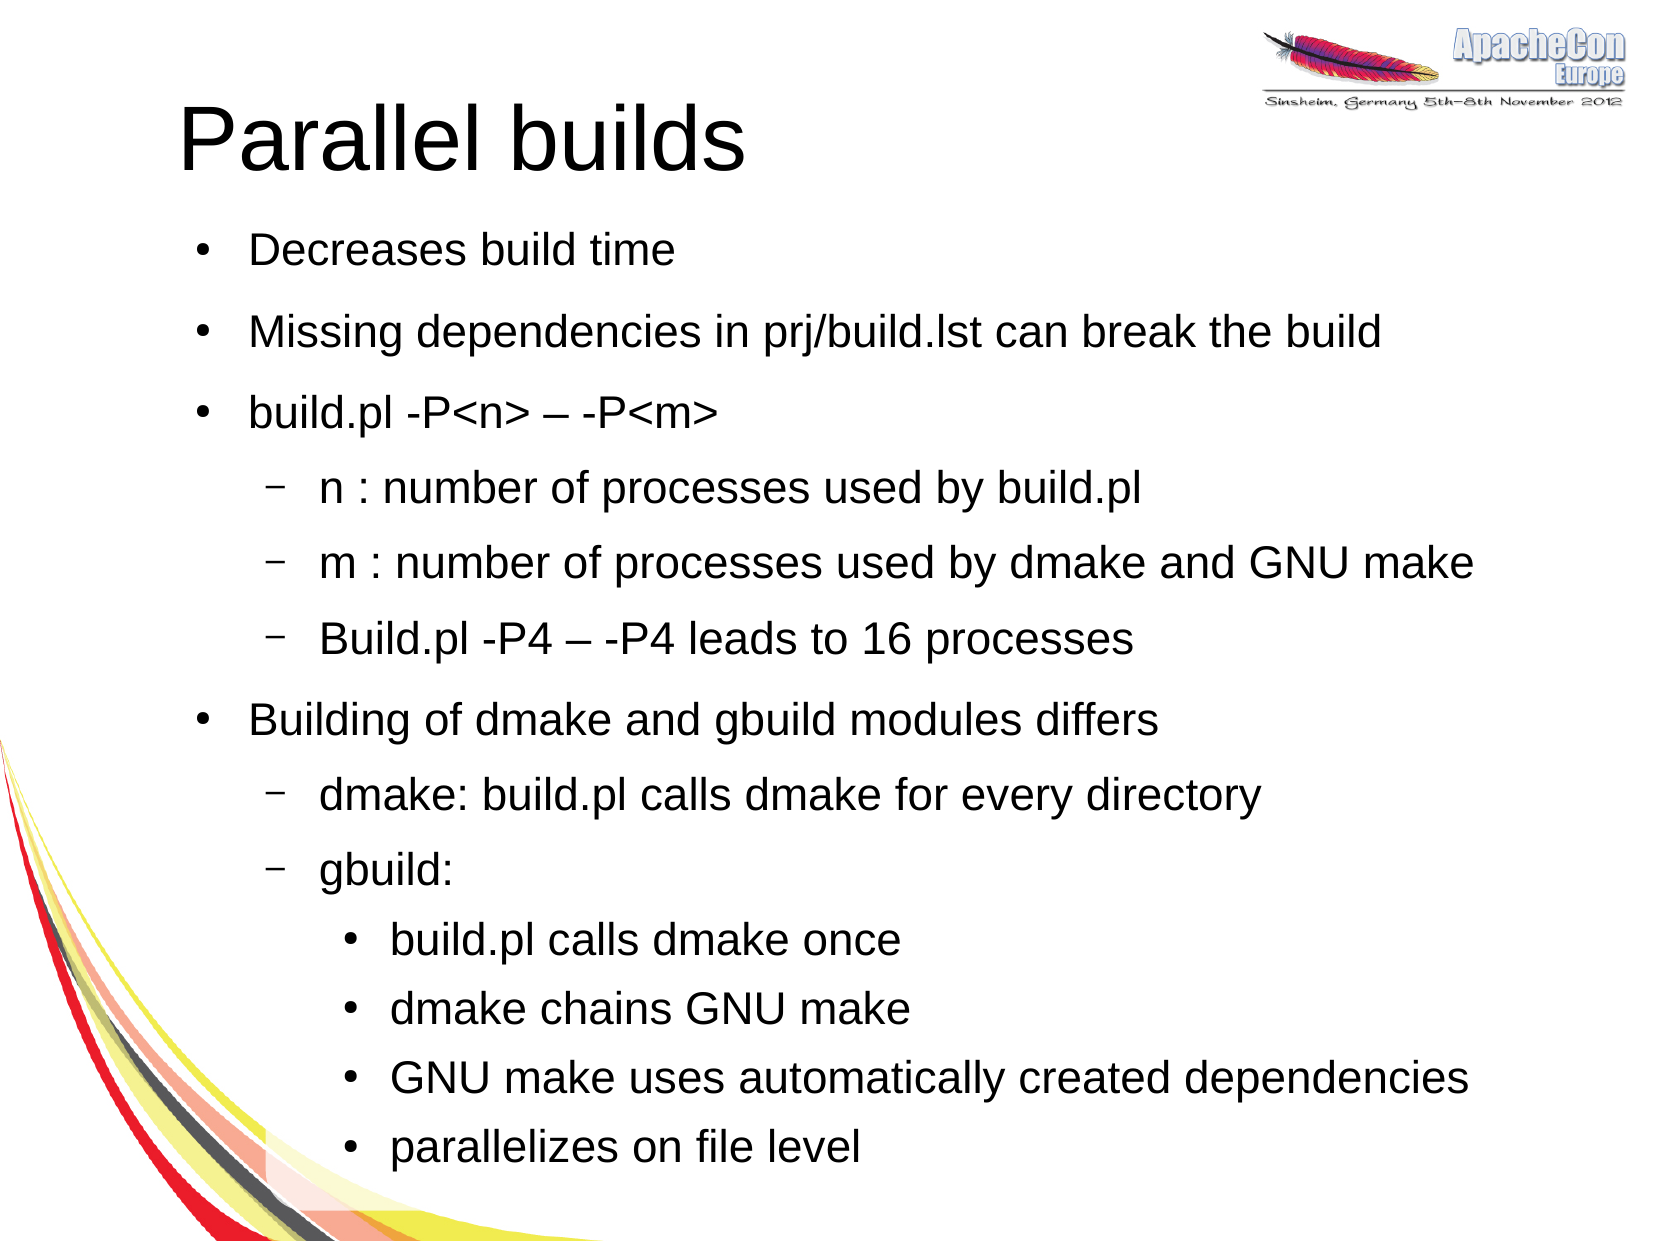

# Parallel builds
Decreases build time
Missing dependencies in prj/build.lst can break the build
build.pl -P<n> – -P<m>
n : number of processes used by build.pl
m : number of processes used by dmake and GNU make
Build.pl -P4 – -P4 leads to 16 processes
Building of dmake and gbuild modules differs
dmake: build.pl calls dmake for every directory
gbuild:
build.pl calls dmake once
dmake chains GNU make
GNU make uses automatically created dependencies
parallelizes on file level